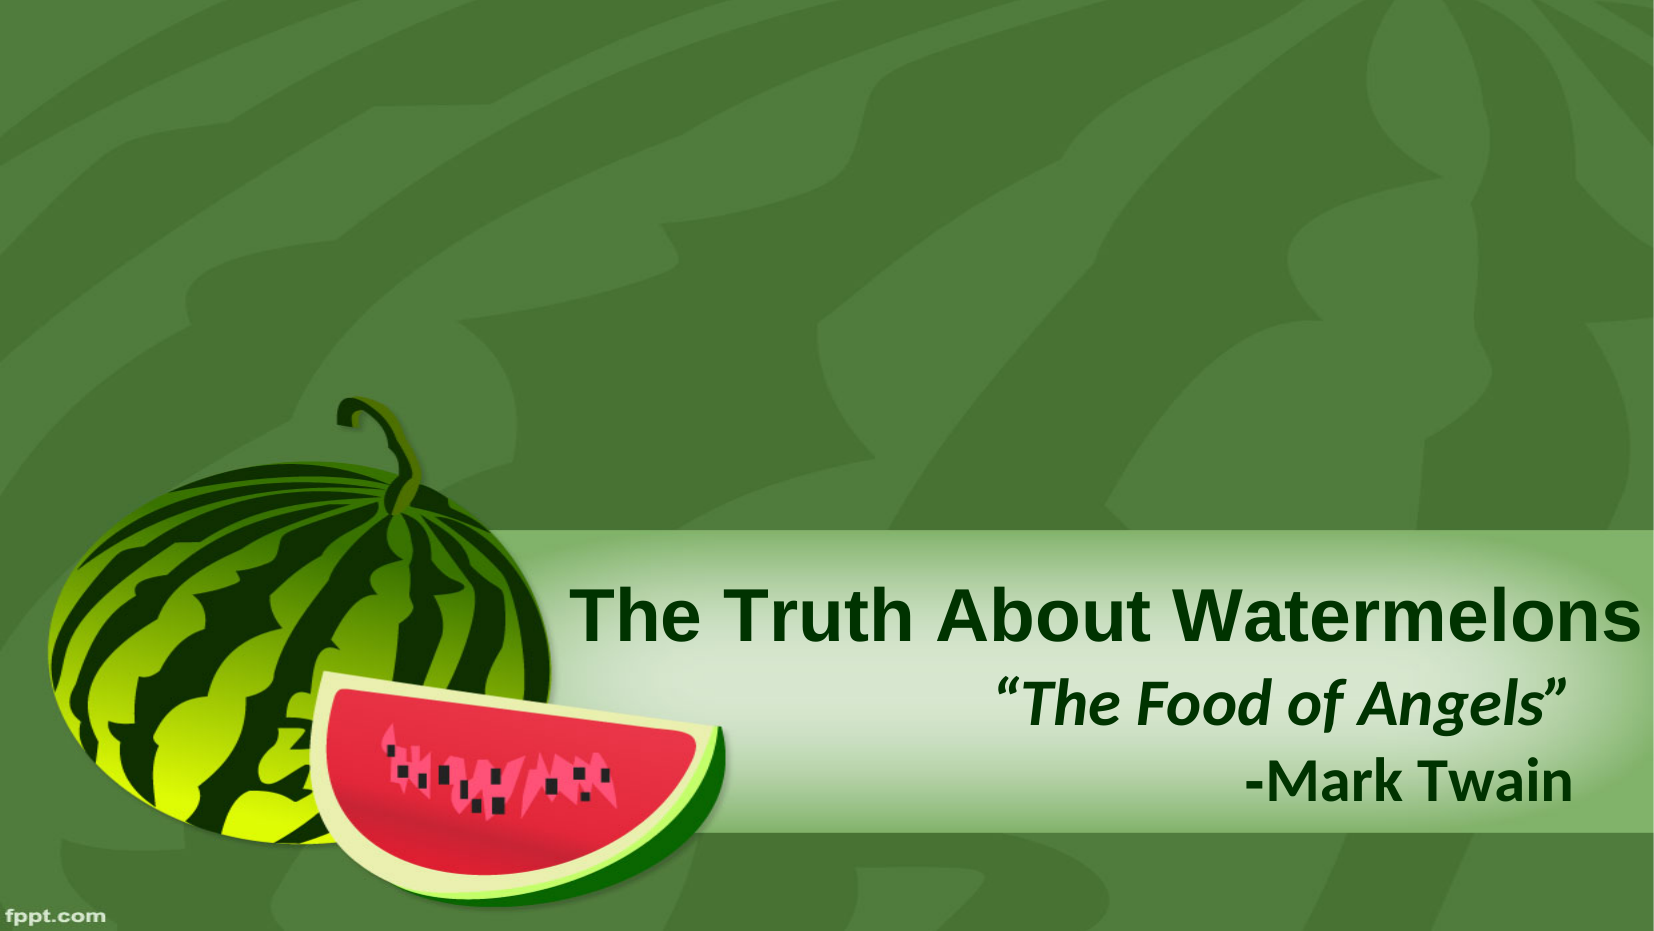

# The Truth About Watermelons
“The Food of Angels”
-Mark Twain